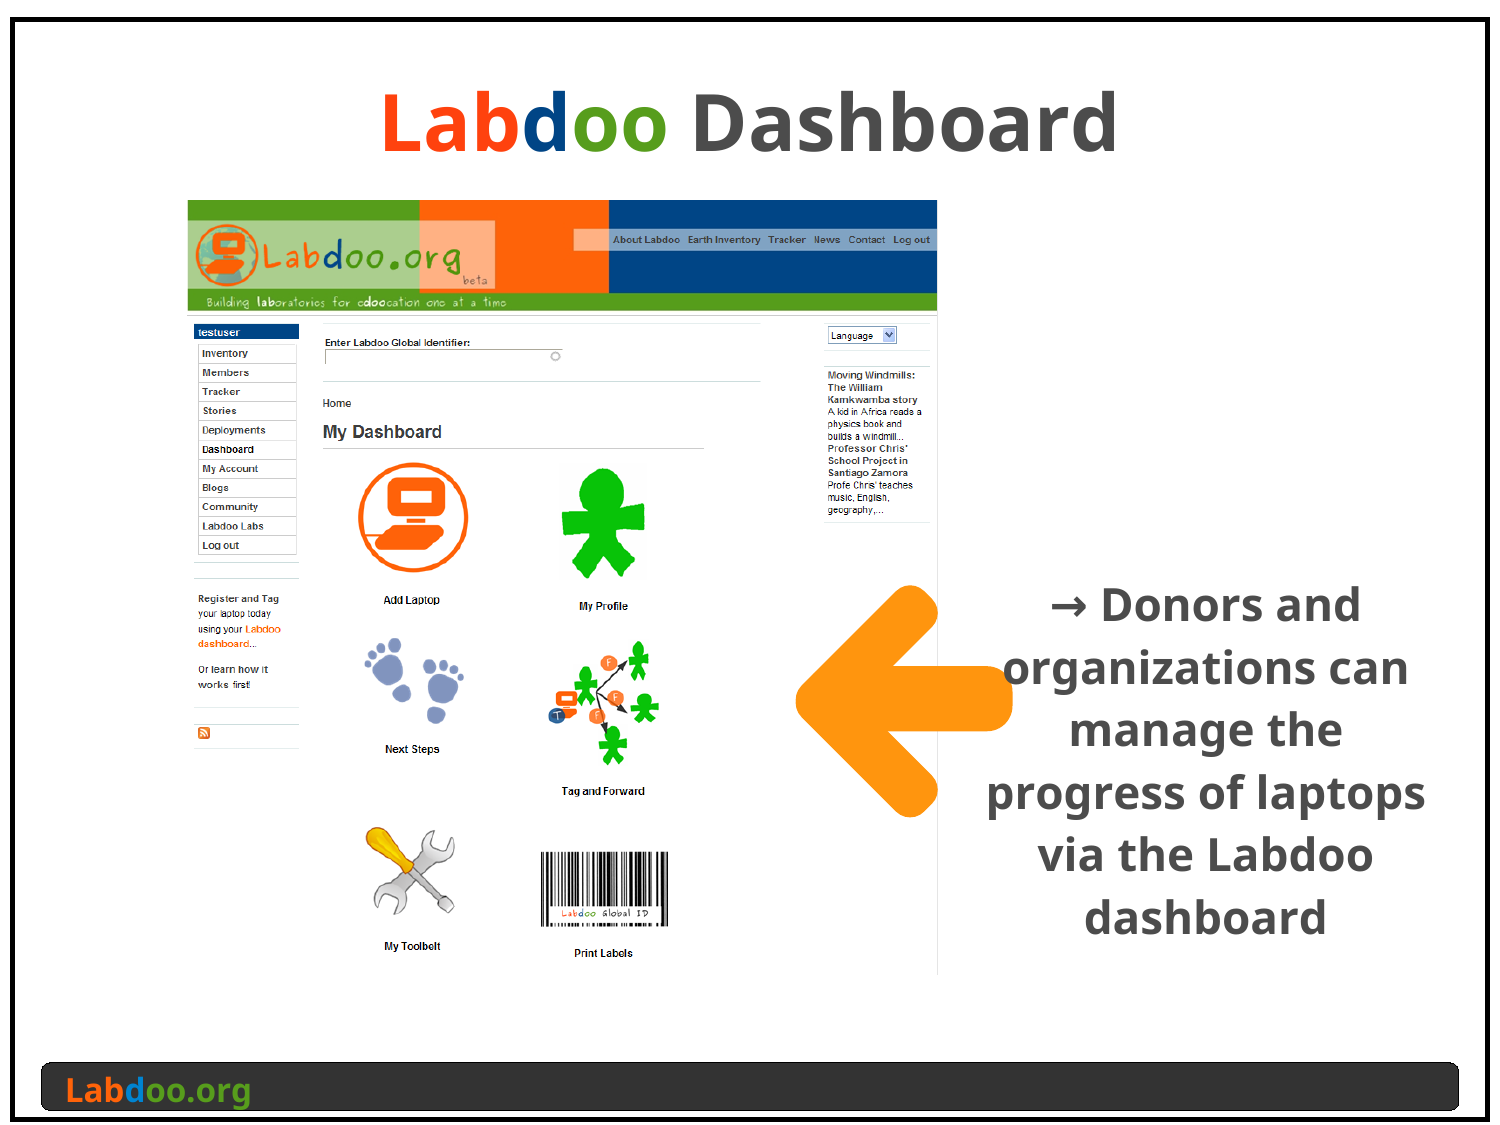

# Labdoo Dashboard
→ Donors and organizations can manage the progress of laptops via the Labdoo dashboard